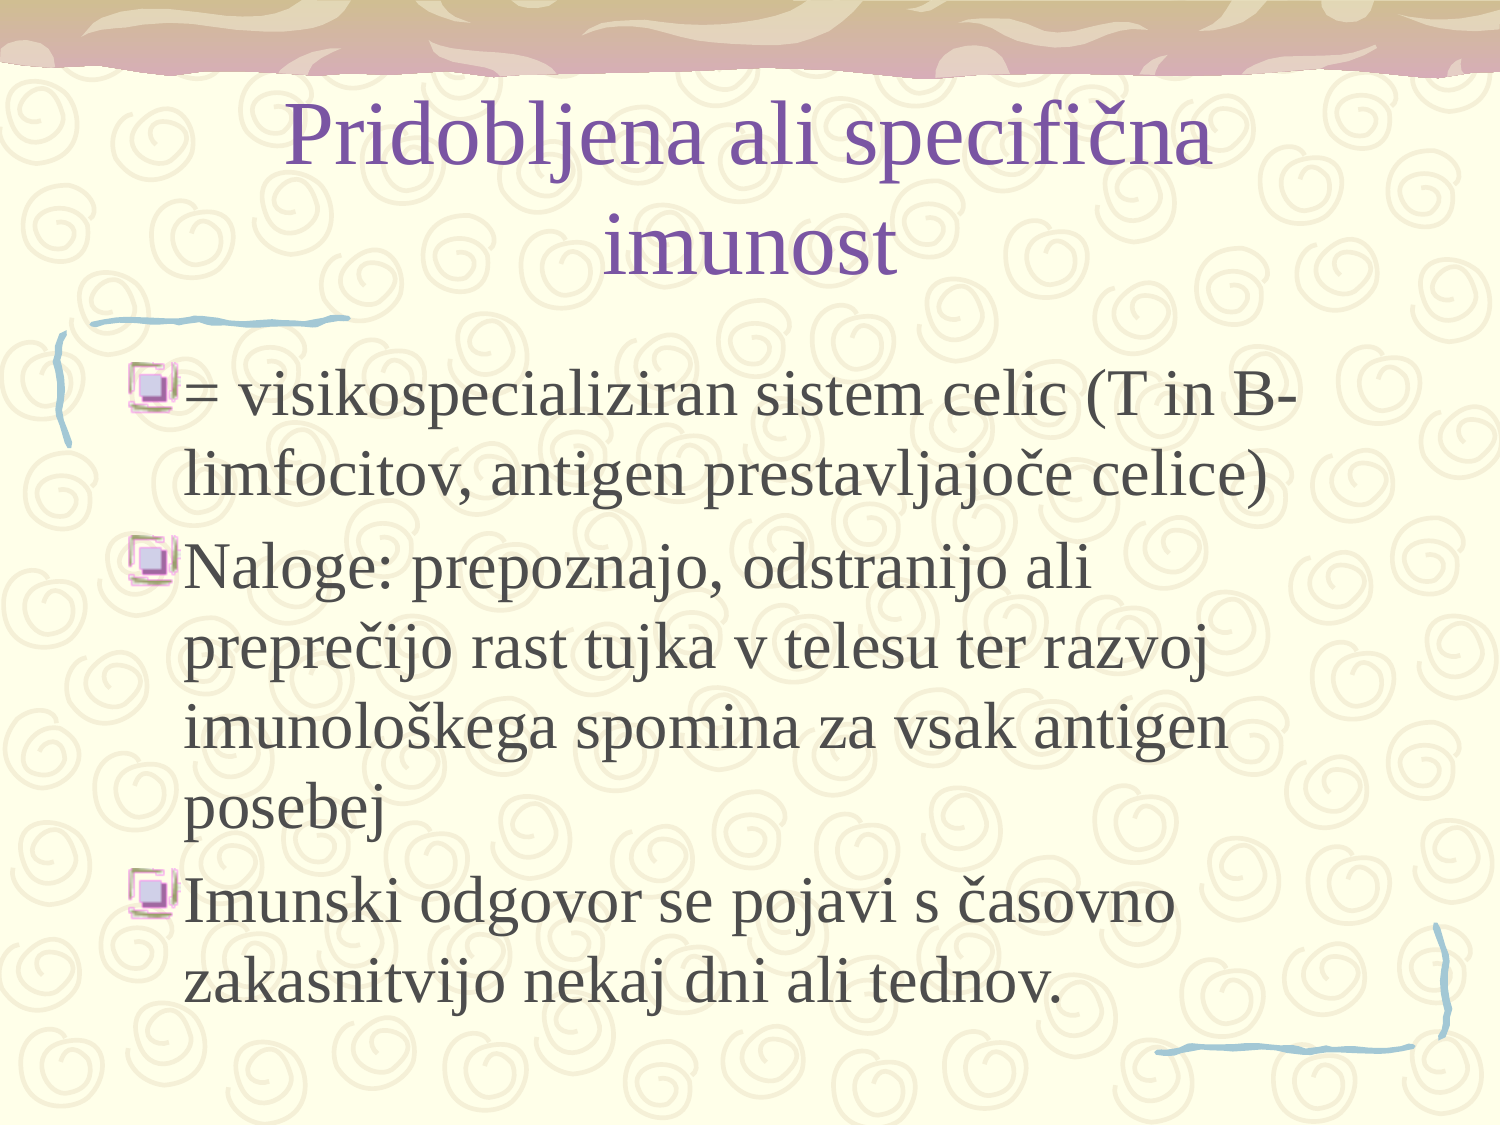

# Pridobljena ali specifična imunost
= visikospecializiran sistem celic (T in B- limfocitov, antigen prestavljajoče celice)
Naloge: prepoznajo, odstranijo ali preprečijo rast tujka v telesu ter razvoj imunološkega spomina za vsak antigen posebej
Imunski odgovor se pojavi s časovno zakasnitvijo nekaj dni ali tednov.